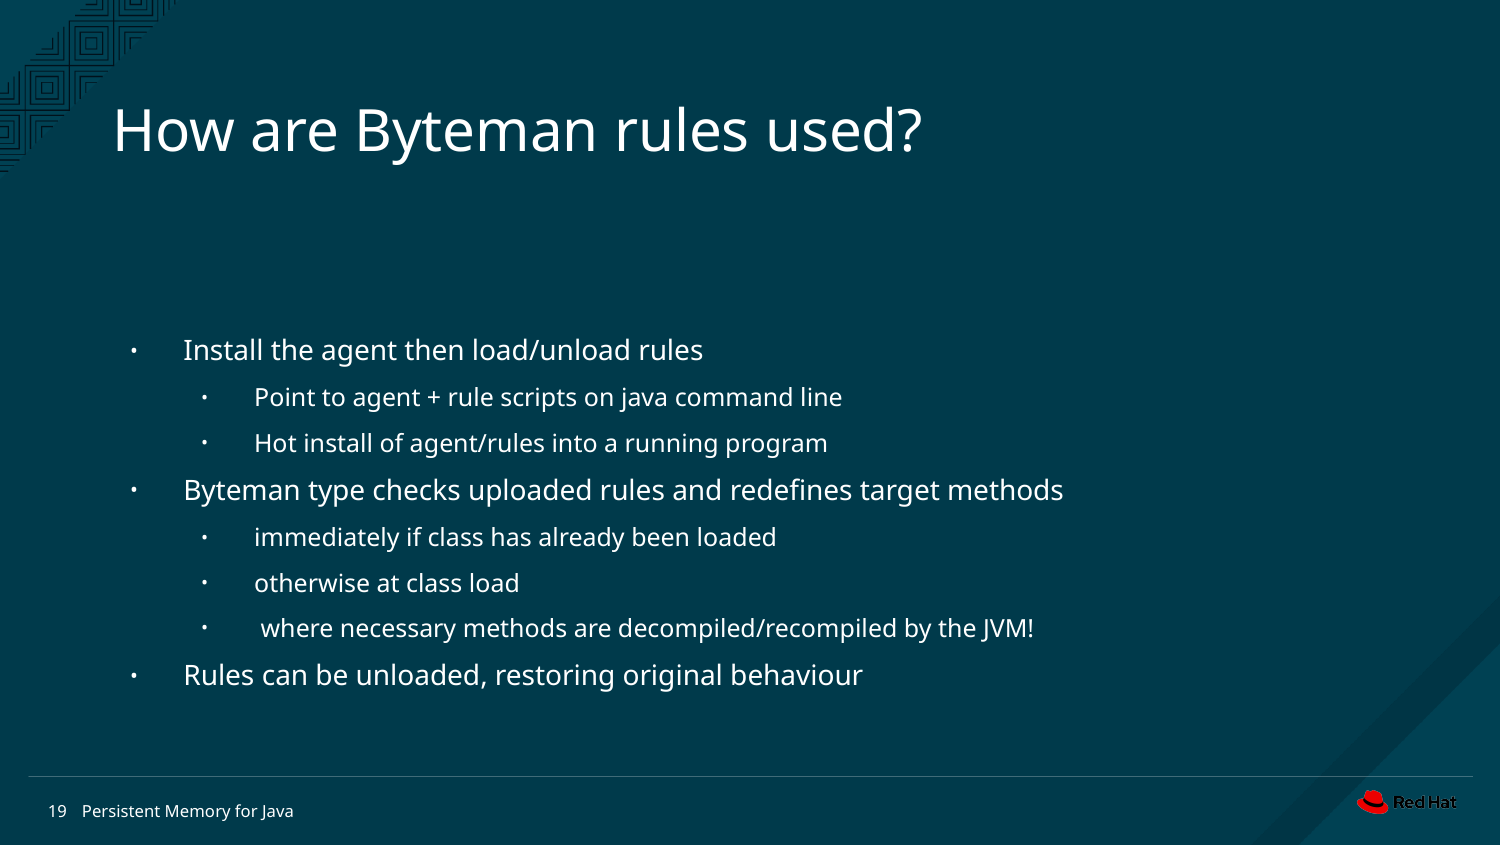

# How are Byteman rules used?
Install the agent then load/unload rules
Point to agent + rule scripts on java command line
Hot install of agent/rules into a running program
Byteman type checks uploaded rules and redefines target methods
immediately if class has already been loaded
otherwise at class load
 where necessary methods are decompiled/recompiled by the JVM!
Rules can be unloaded, restoring original behaviour
19
INSERT DESIGNATOR, IF NEEDED